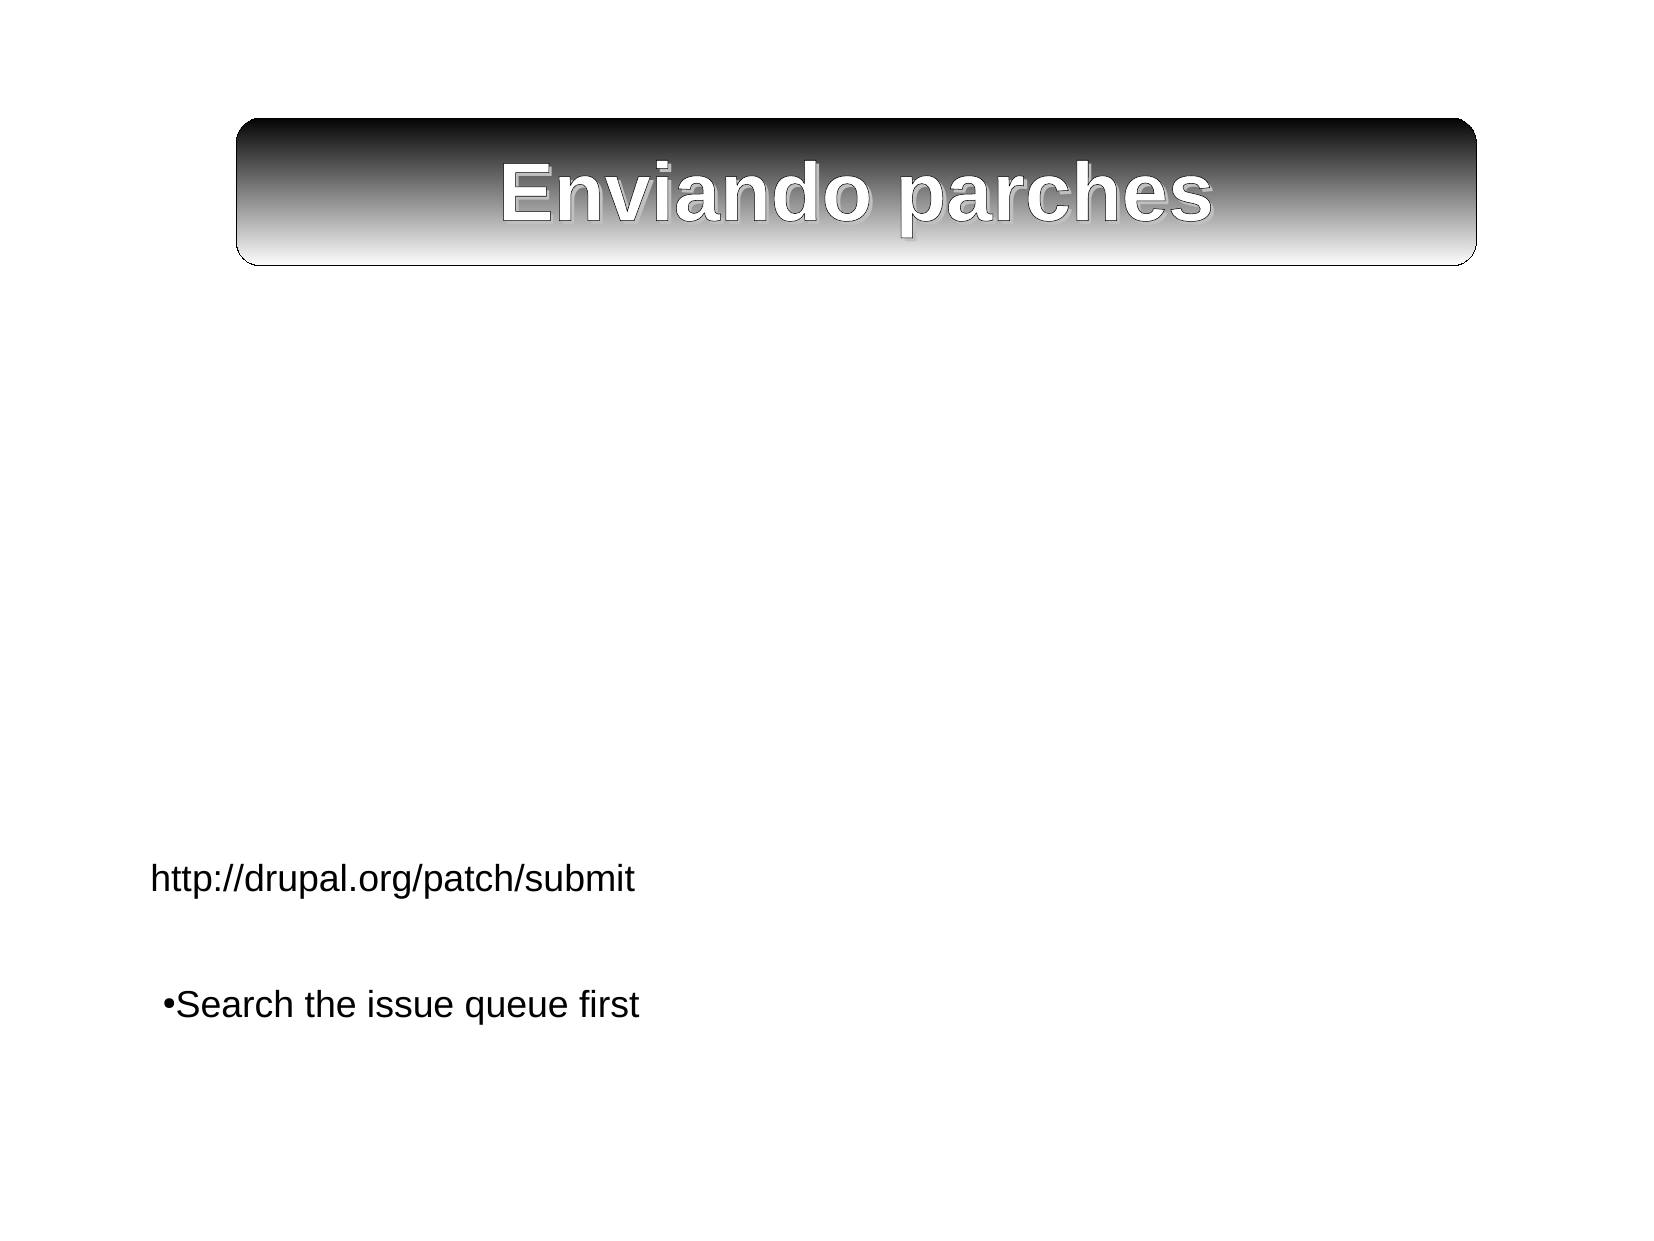

Enviando parches
http://drupal.org/patch/submit
Search the issue queue first